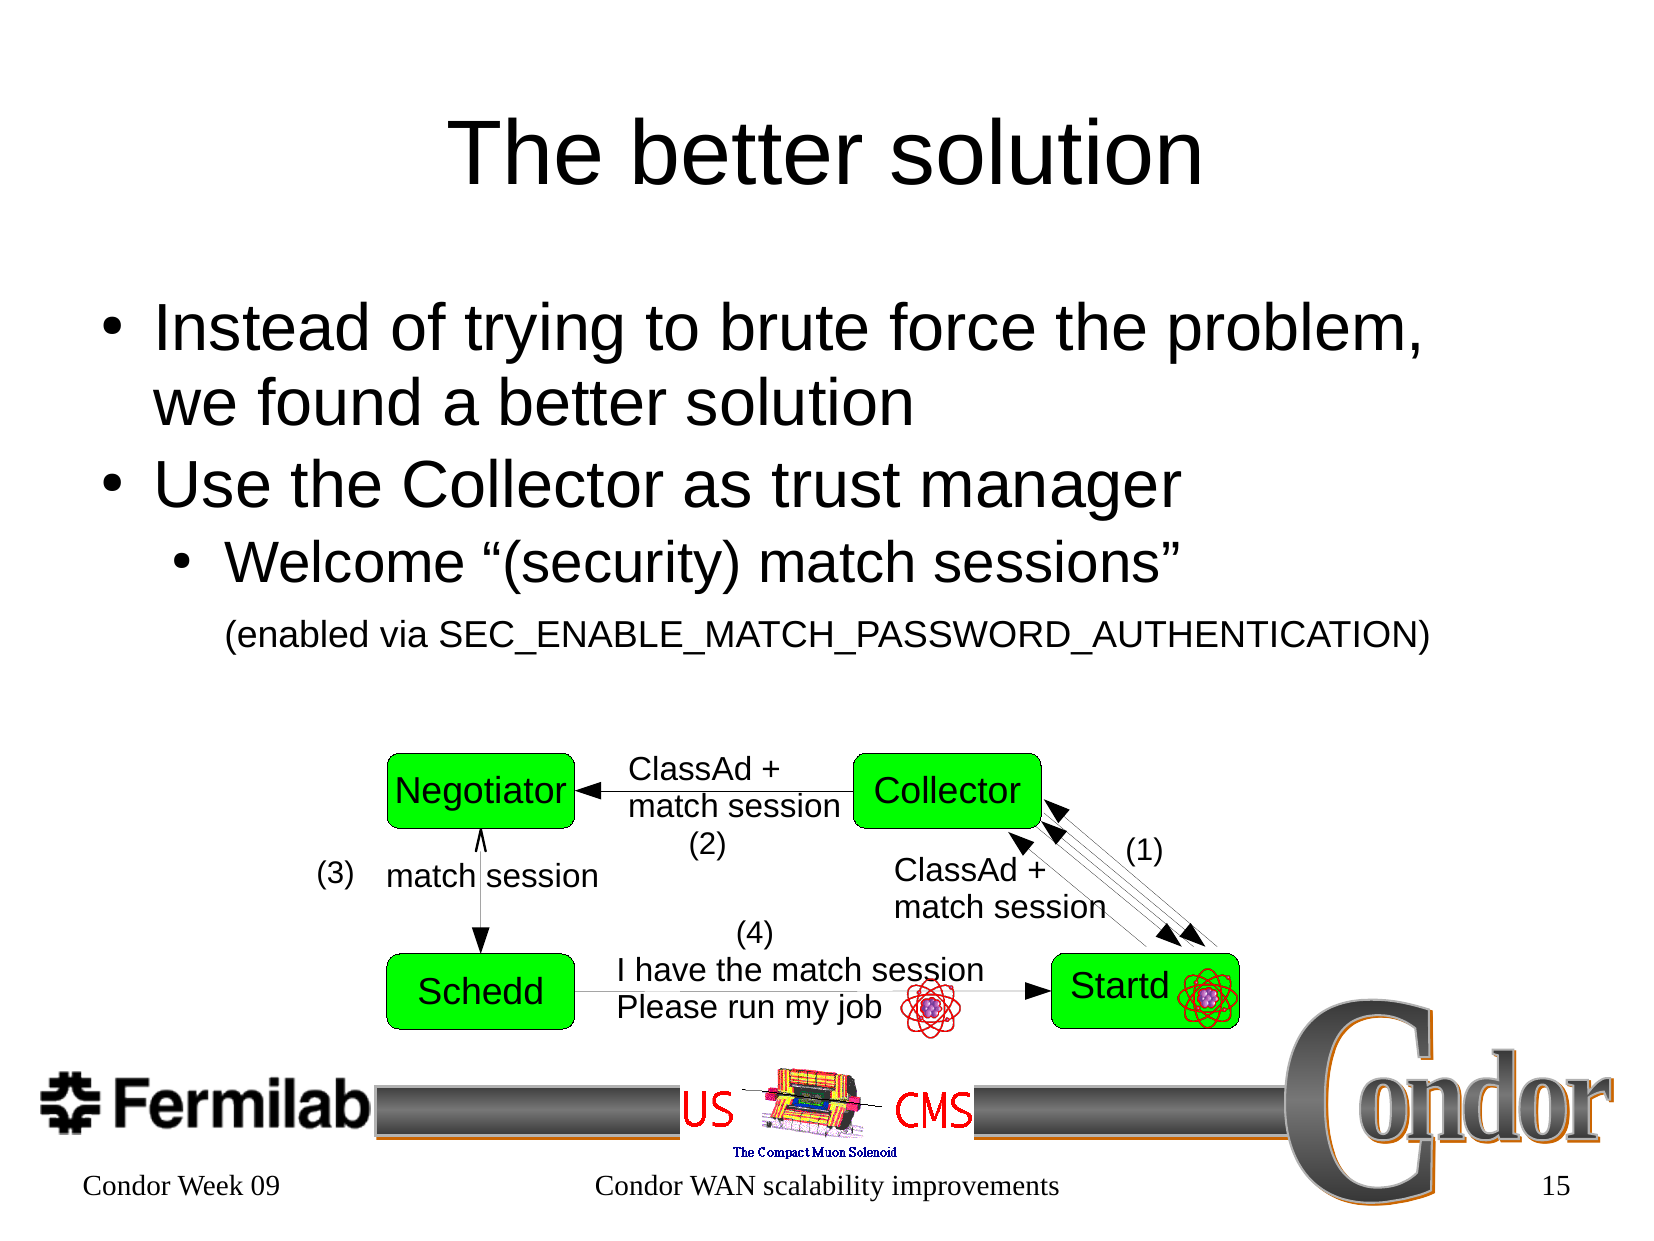

# The better solution
Instead of trying to brute force the problem,
we found a better solution
Use the Collector as trust manager
Welcome “(security) match sessions”
(enabled via SEC_ENABLE_MATCH_PASSWORD_AUTHENTICATION)
ClassAd +
match session
Negotiator
Collector
(2)
(1)
ClassAd +
match session
(3)
match session
(4)
I have the match session
Please run my job
Startd
Schedd
Condor Week 09
Condor WAN scalability improvements
15